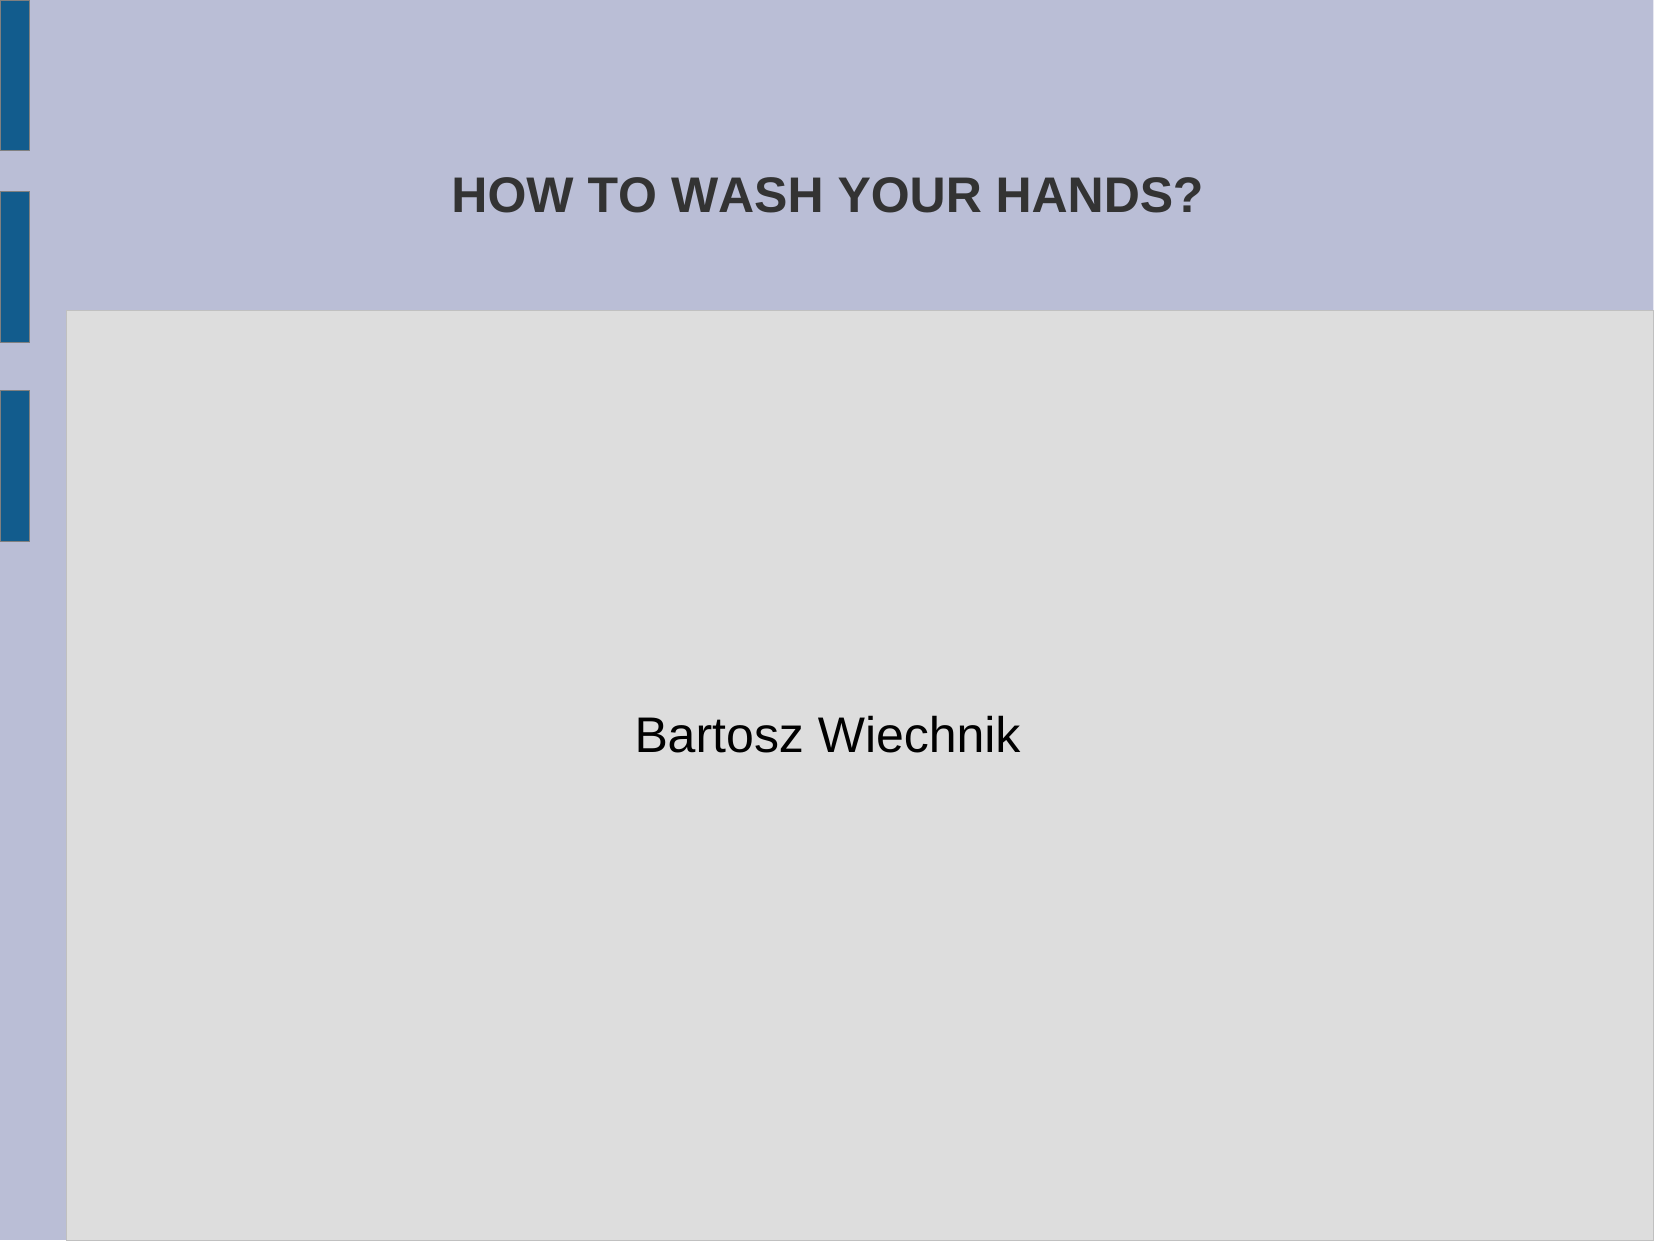

# HOW TO WASH YOUR HANDS?
Bartosz Wiechnik